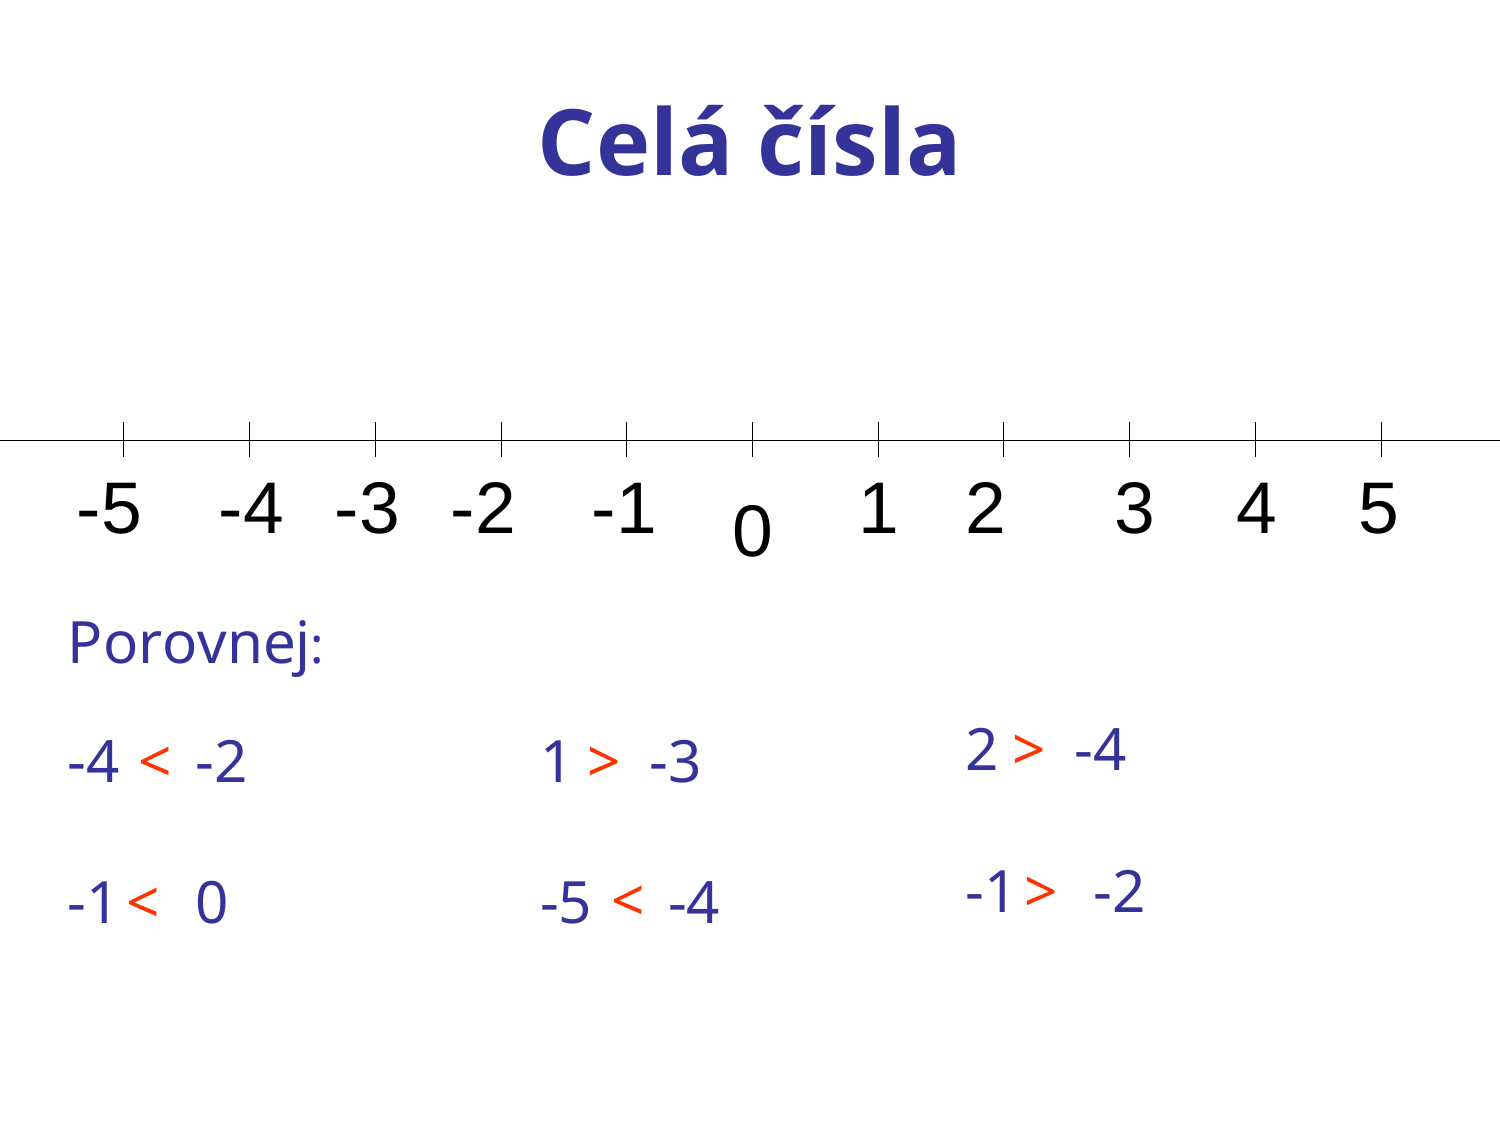

# Celá čísla
Porovnej:
2 -4
>
-4 -2
<
1 -3
>
-1 -2
>
<
-1 0
<
-5 -4